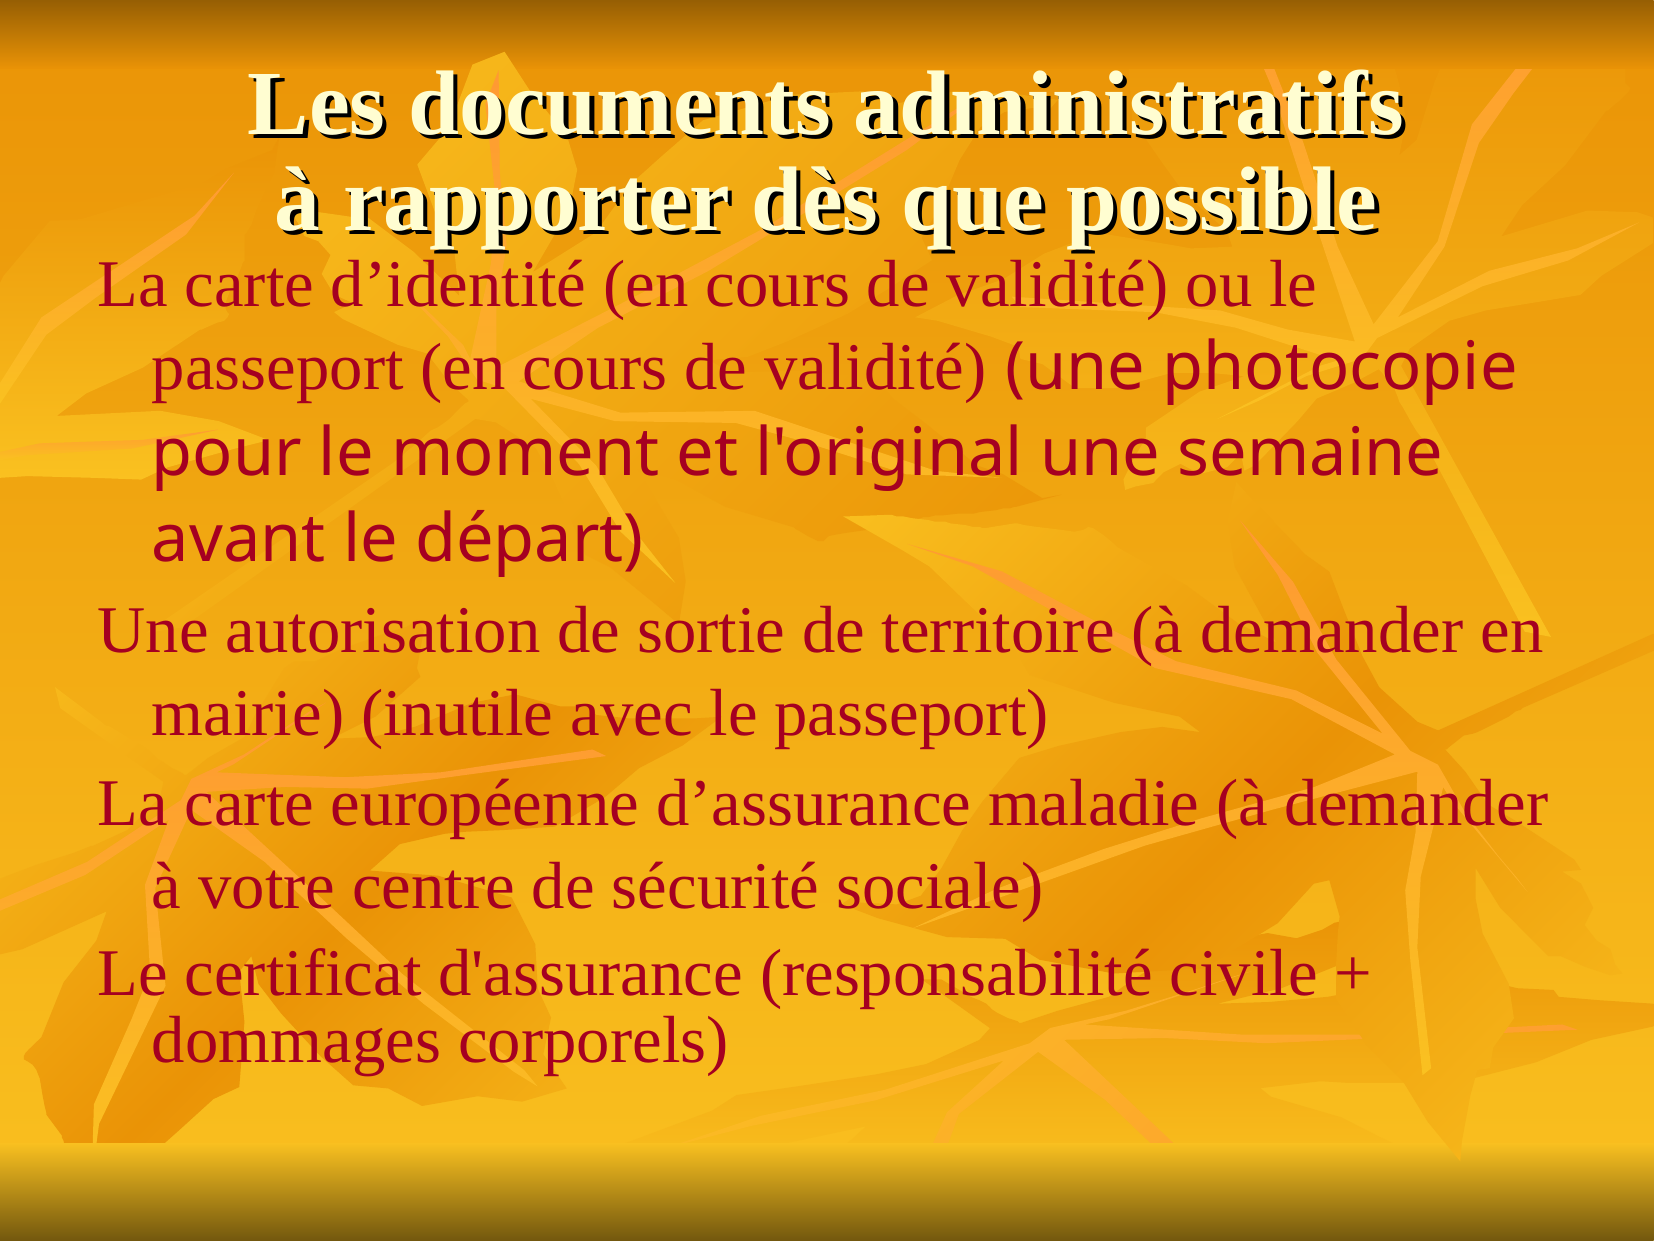

# Les documents administratifs à rapporter dès que possible
La carte d’identité (en cours de validité) ou le passeport (en cours de validité)‏ (une photocopie pour le moment et l'original une semaine avant le départ)‏
Une autorisation de sortie de territoire (à demander en mairie) (inutile avec le passeport)‏
La carte européenne d’assurance maladie (à demander à votre centre de sécurité sociale)‏
Le certificat d'assurance (responsabilité civile + dommages corporels) ‏